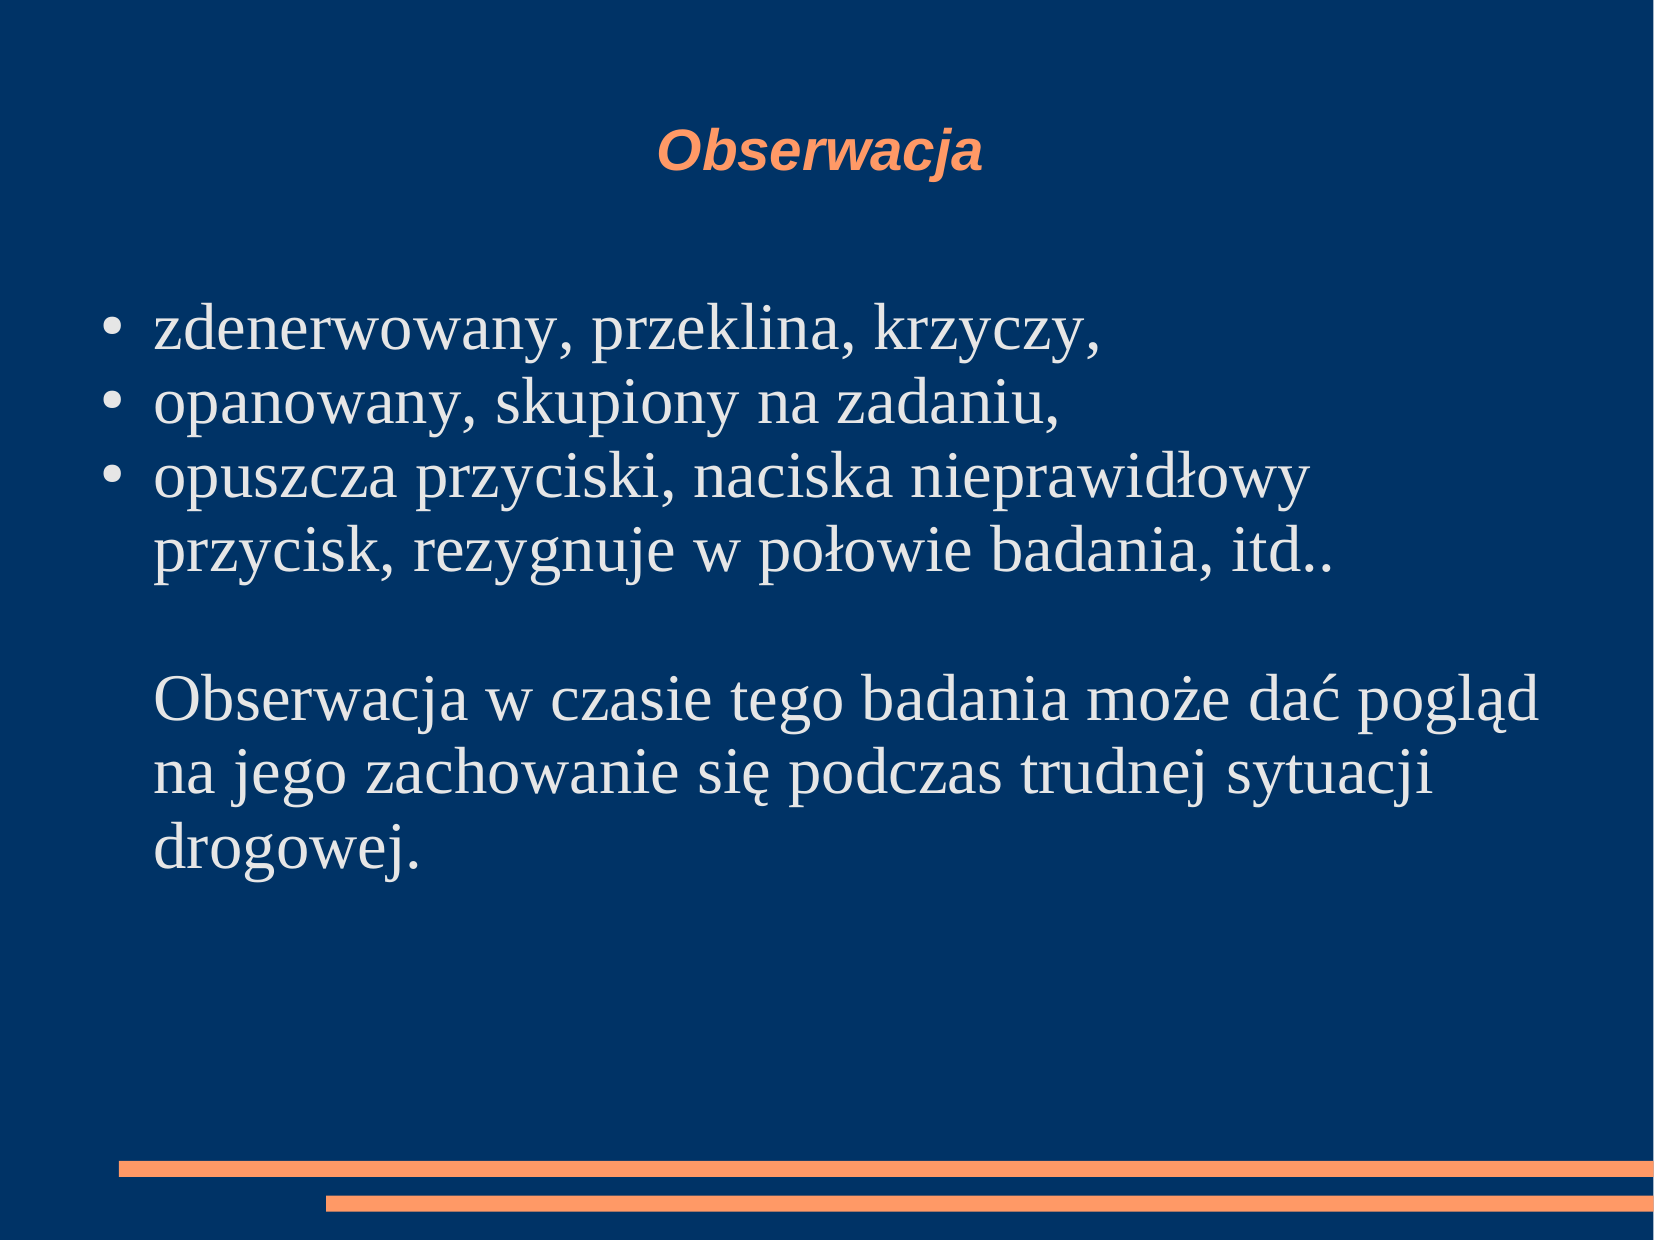

# Obserwacja
zdenerwowany, przeklina, krzyczy,
opanowany, skupiony na zadaniu,
opuszcza przyciski, naciska nieprawidłowy przycisk, rezygnuje w połowie badania, itd..
Obserwacja w czasie tego badania może dać pogląd na jego zachowanie się podczas trudnej sytuacji drogowej.